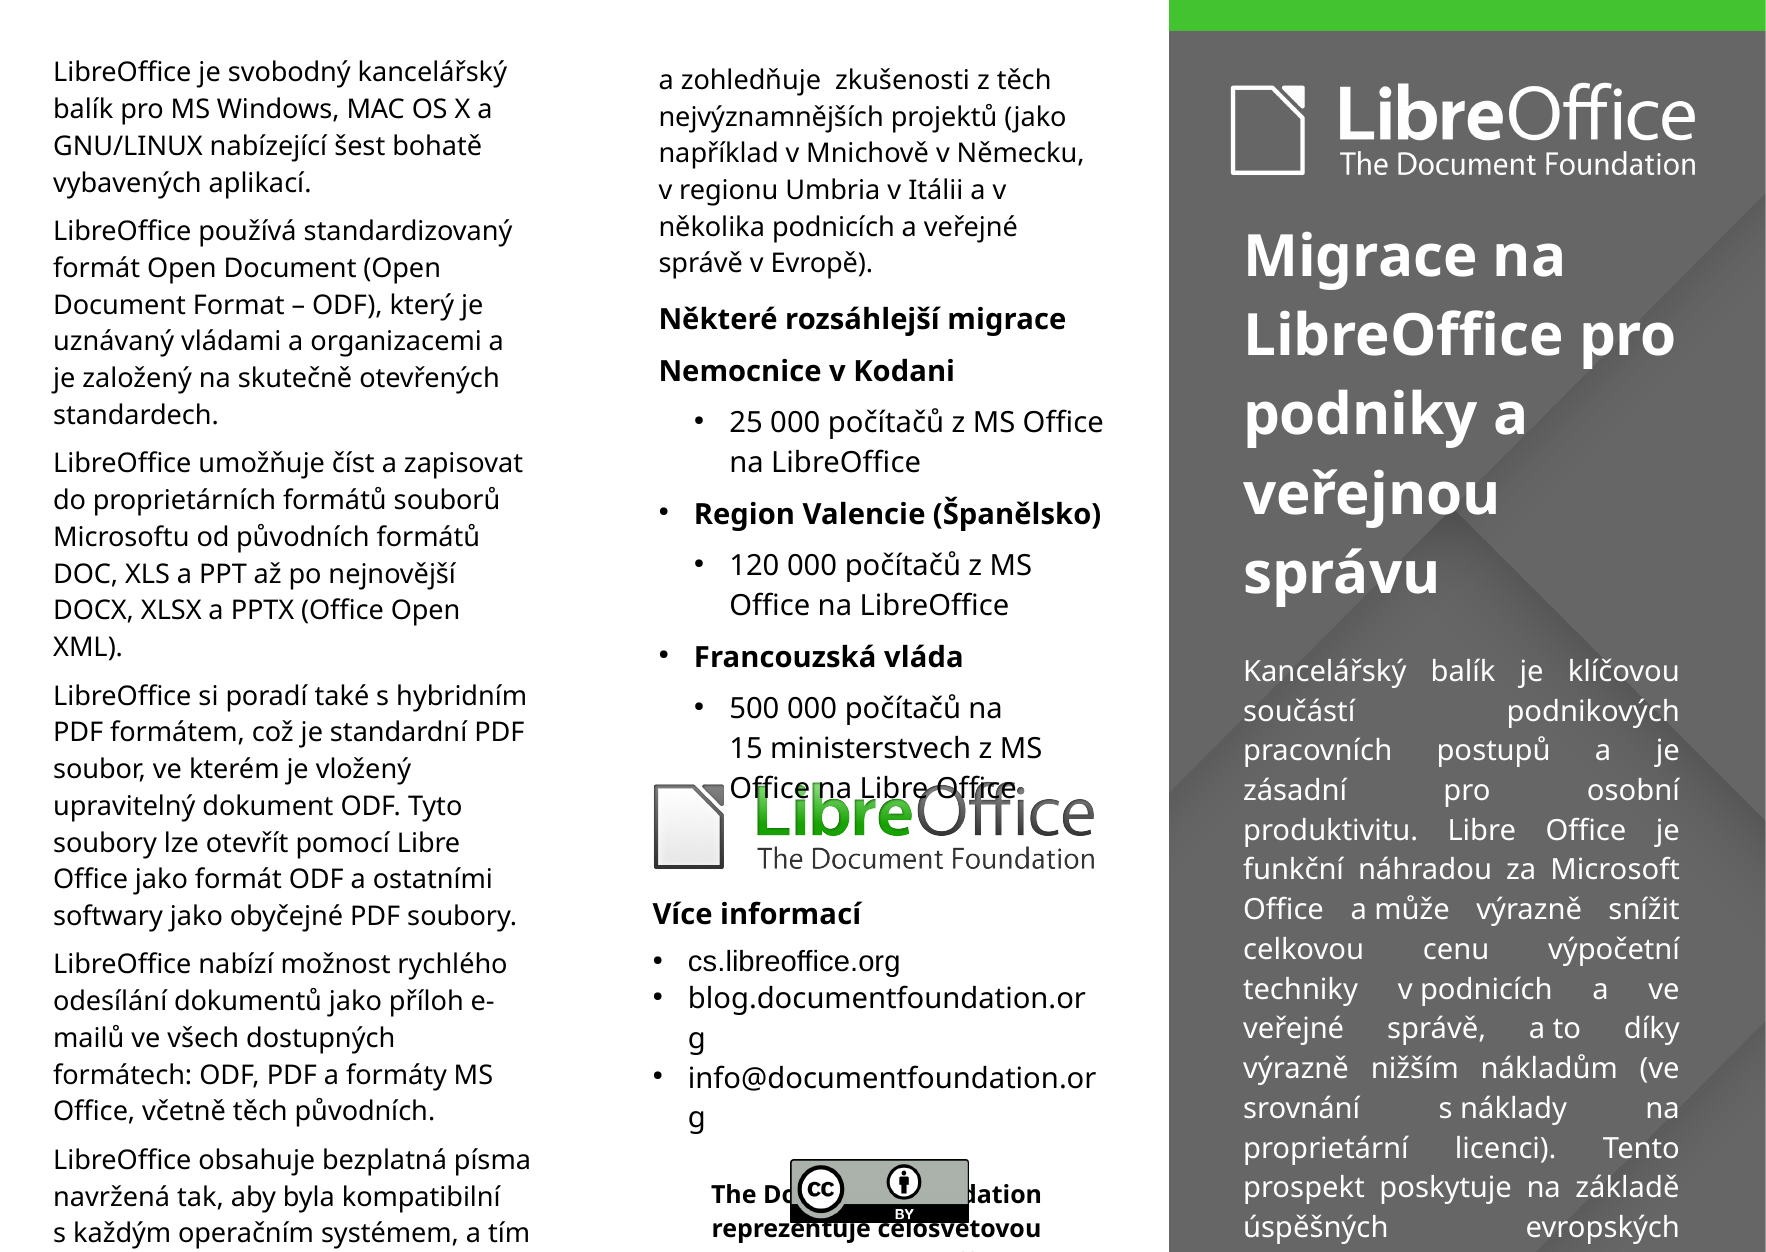

LibreOffice je svobodný kancelářský balík pro MS Windows, MAC OS X a GNU/LINUX nabízející šest bohatě vybavených aplikací.
LibreOffice používá standardizovaný formát Open Document (Open Document Format – ODF), který je uznávaný vládami a organizacemi a je založený na skutečně otevřených standardech.
LibreOffice umožňuje číst a zapisovat do proprietárních formátů souborů Microsoftu od původních formátů DOC, XLS a PPT až po nejnovější DOCX, XLSX a PPTX (Office Open XML).
LibreOffice si poradí také s hybridním PDF formátem, což je standardní PDF soubor, ve kterém je vložený upravitelný dokument ODF. Tyto soubory lze otevřít pomocí Libre Office jako formát ODF a ostatními softwary jako obyčejné PDF soubory.
LibreOffice nabízí možnost rychlého odesílání dokumentů jako příloh e-mailů ve všech dostupných formátech: ODF, PDF a formáty MS Office, včetně těch původních.
LibreOffice obsahuje bezplatná písma navržená tak, aby byla kompatibilní s každým operačním systémem, a tím pádem schopná dále zvyšovat míru interoperability.
Migrační protokol LibreOffice
Protokol je referencí pro migrace
a zohledňuje zkušenosti z těch nejvýznamnějších projektů (jako například v Mnichově v Německu, v regionu Umbria v Itálii a v několika podnicích a veřejné správě v Evropě).
Některé rozsáhlejší migrace
Nemocnice v Kodani
25 000 počítačů z MS Office na LibreOffice
Region Valencie (Španělsko)
120 000 počítačů z MS Office na LibreOffice
Francouzská vláda
500 000 počítačů na 15 ministerstvech z MS Office na Libre Office
Migrace na LibreOffice pro podniky a veřejnou správu
Kancelářský balík je klíčovou součástí podnikových pracovních postupů a je zásadní pro osobní produktivitu. Libre Office je funkční náhradou za Microsoft Office a může výrazně snížit celkovou cenu výpočetní techniky v podnicích a ve veřejné správě, a to díky výrazně nižším nákladům (ve srovnání s náklady na proprietární licenci). Tento prospekt poskytuje na základě úspěšných evropských případových studií přehled o tom, jak migrace probíhá.
Více informací
cs.libreoffice.org
blog.documentfoundation.org
info@documentfoundation.org
The Document Foundation reprezentuje celosvětovou komunitu LibreOffice